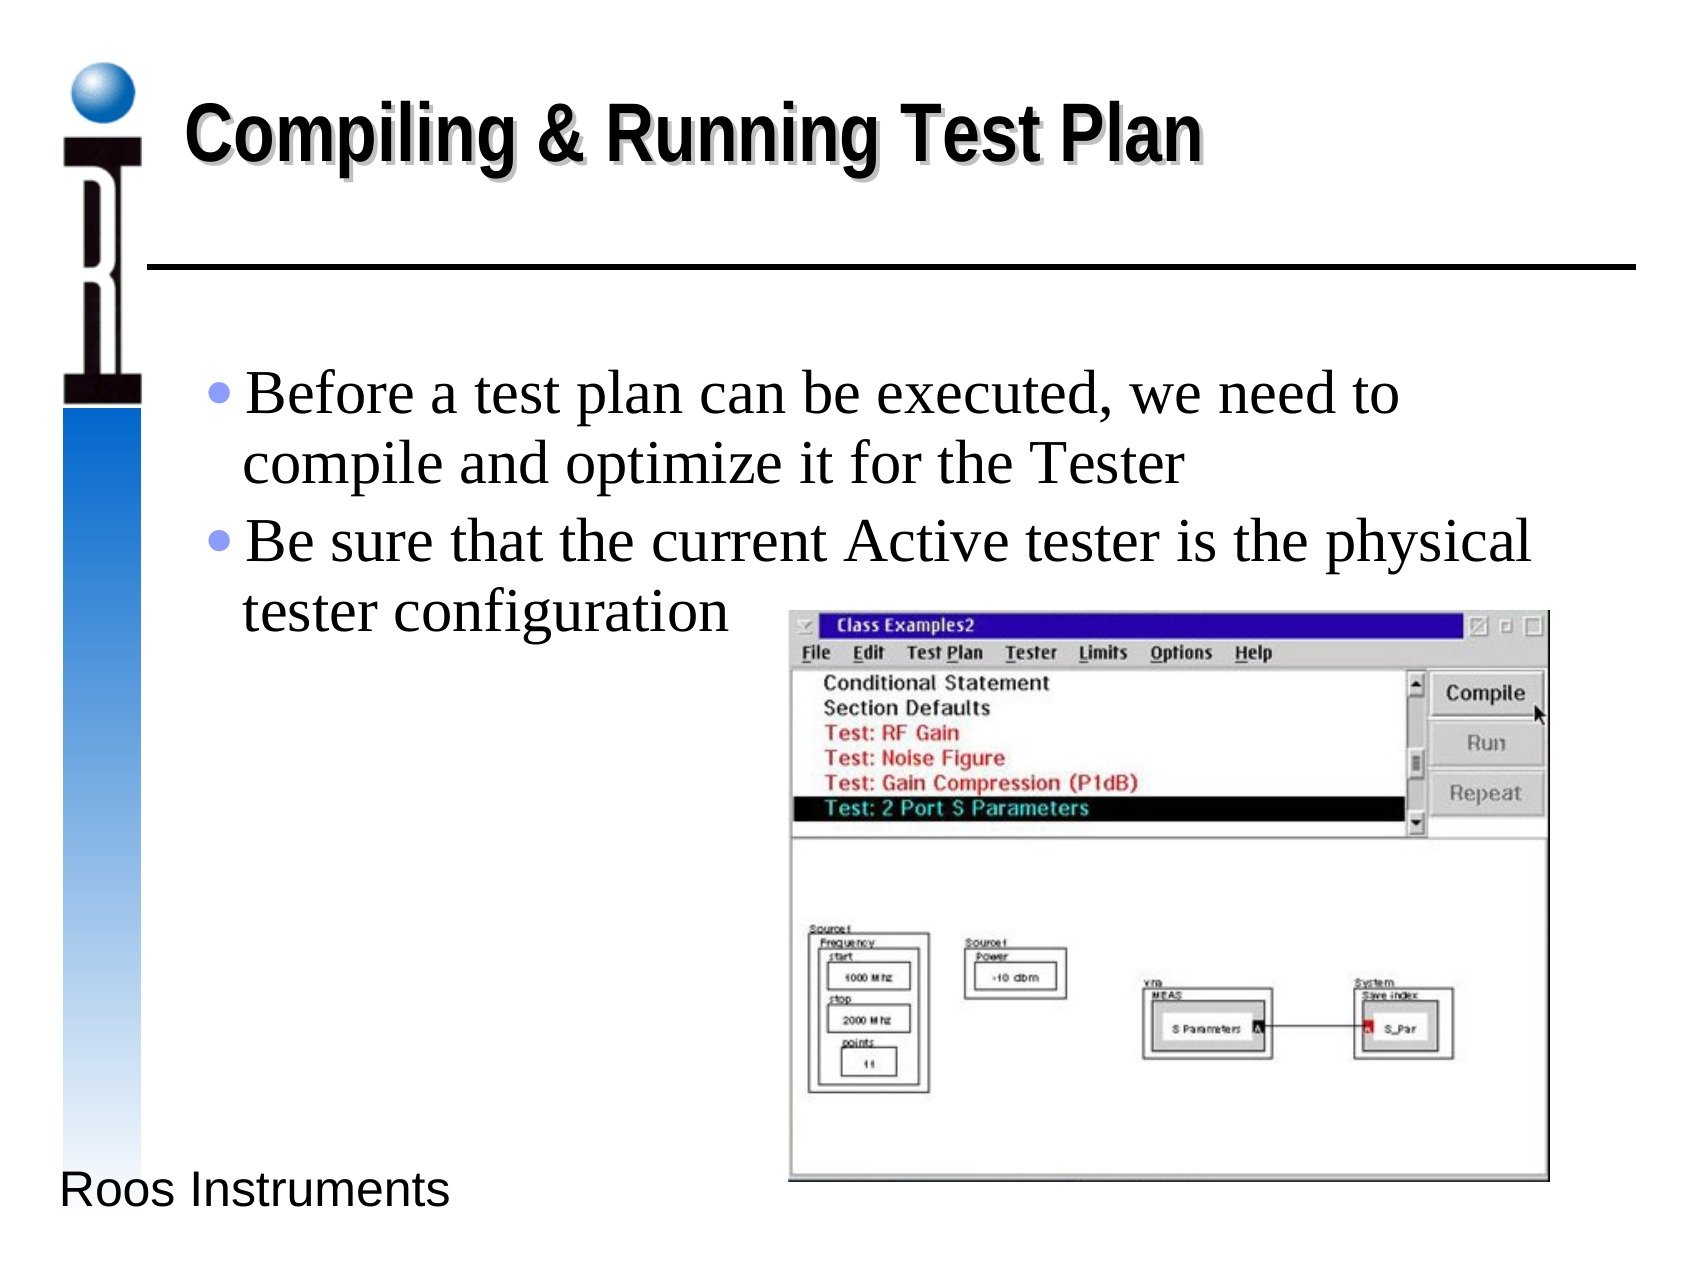

Compiling & Running Test Plan
Before a test plan can be executed, we need to compile and optimize it for the Tester
Be sure that the current Active tester is the physical tester configuration